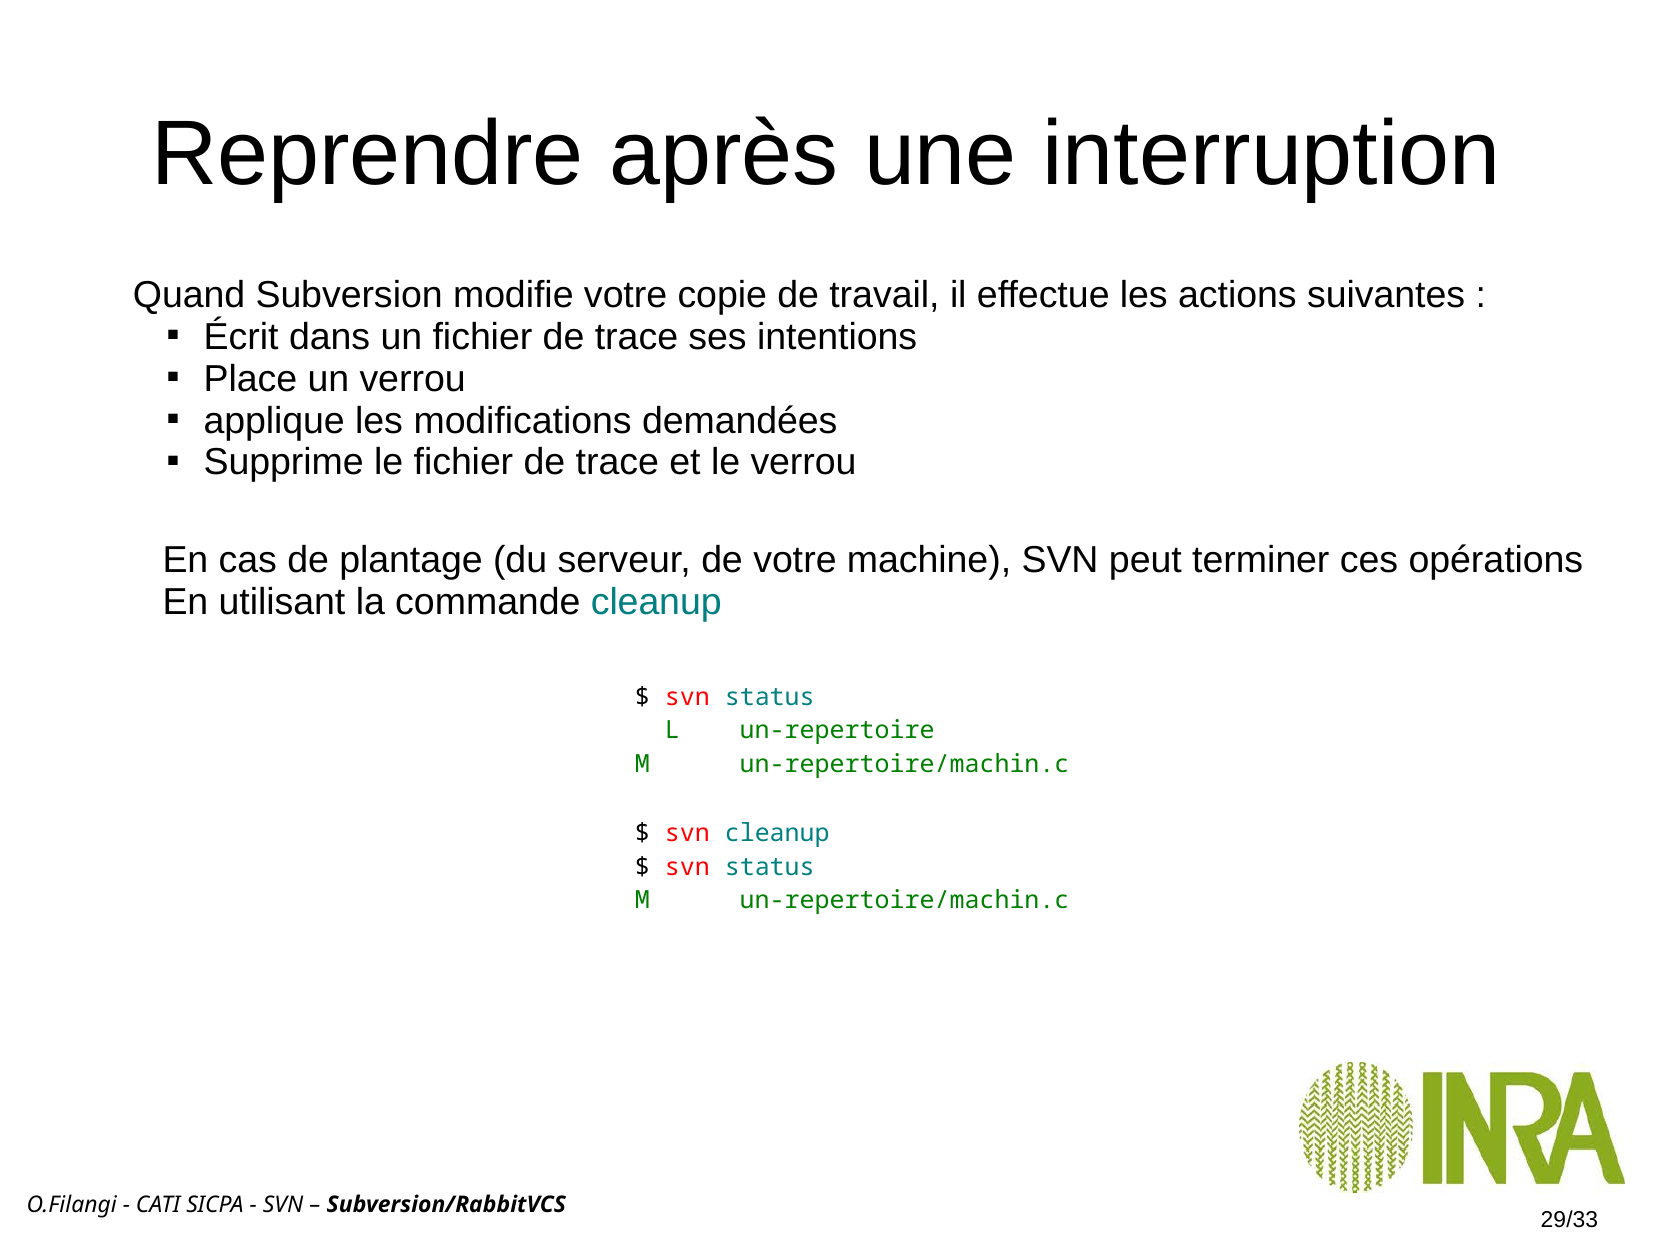

# Reprendre après une interruption
Quand Subversion modifie votre copie de travail, il effectue les actions suivantes :
Écrit dans un fichier de trace ses intentions
Place un verrou
applique les modifications demandées
Supprime le fichier de trace et le verrou
En cas de plantage (du serveur, de votre machine), SVN peut terminer ces opérations
En utilisant la commande cleanup
$ svn status
 L un-repertoire
M un-repertoire/machin.c
$ svn cleanup
$ svn status
M un-repertoire/machin.c
 O.Filangi - CATI SICPA - SVN – Subversion/RabbitVCS